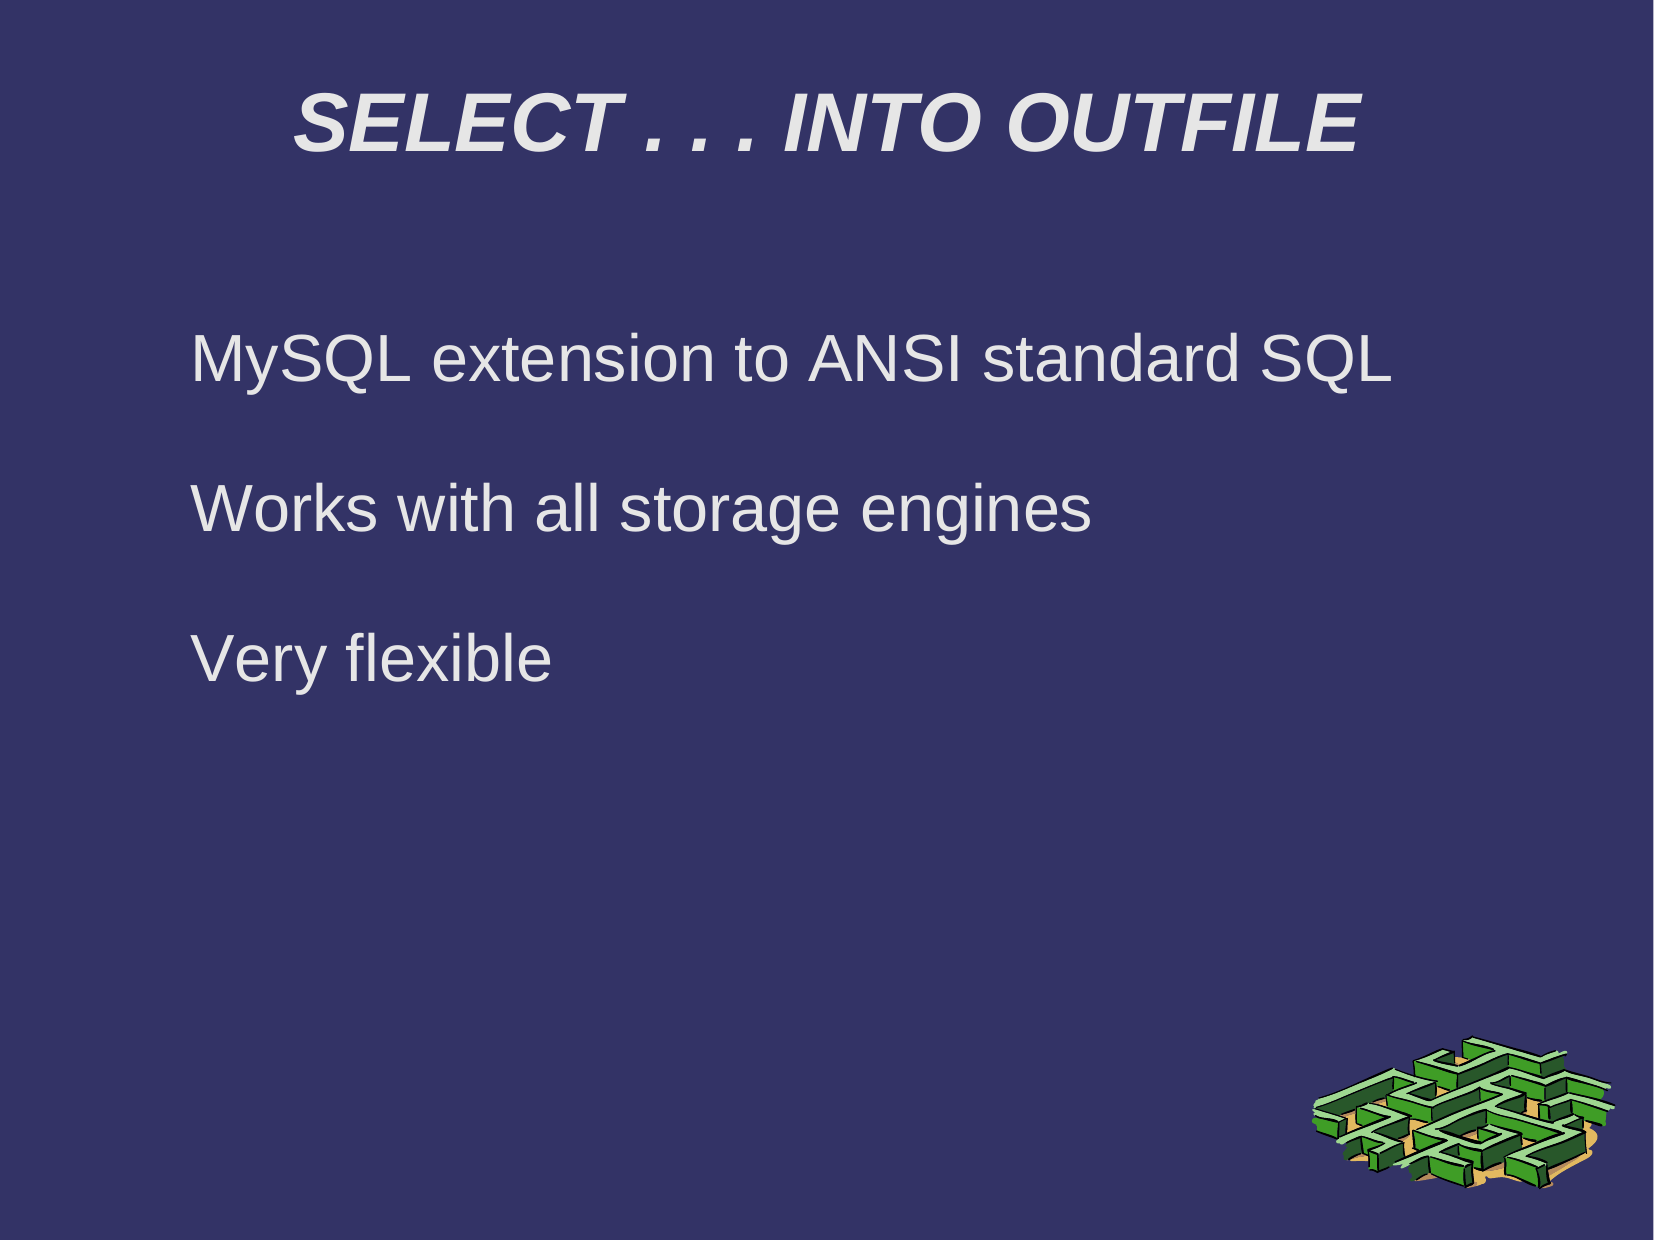

# SELECT . . . INTO OUTFILE
MySQL extension to ANSI standard SQL
Works with all storage engines
Very flexible